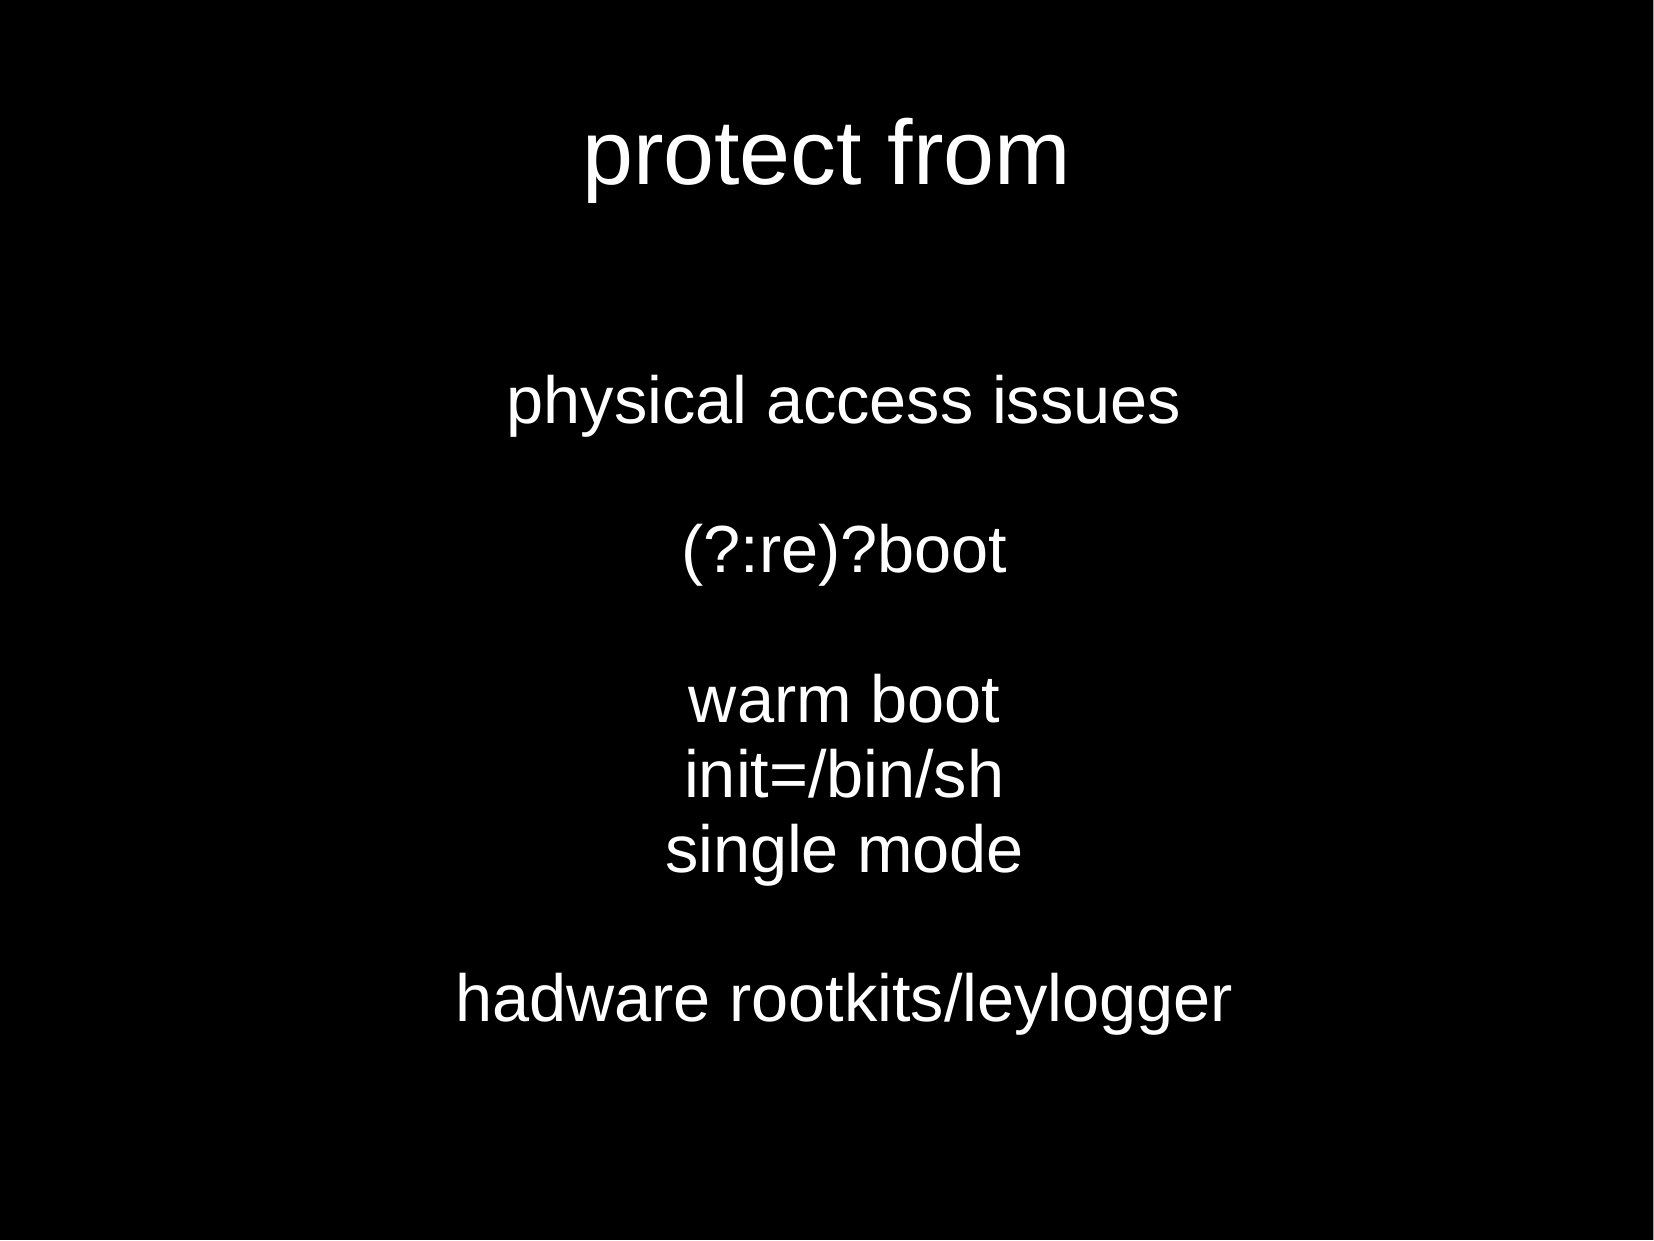

# protect from
physical access issues
(?:re)?boot
warm boot
init=/bin/sh
single mode
hadware rootkits/leylogger